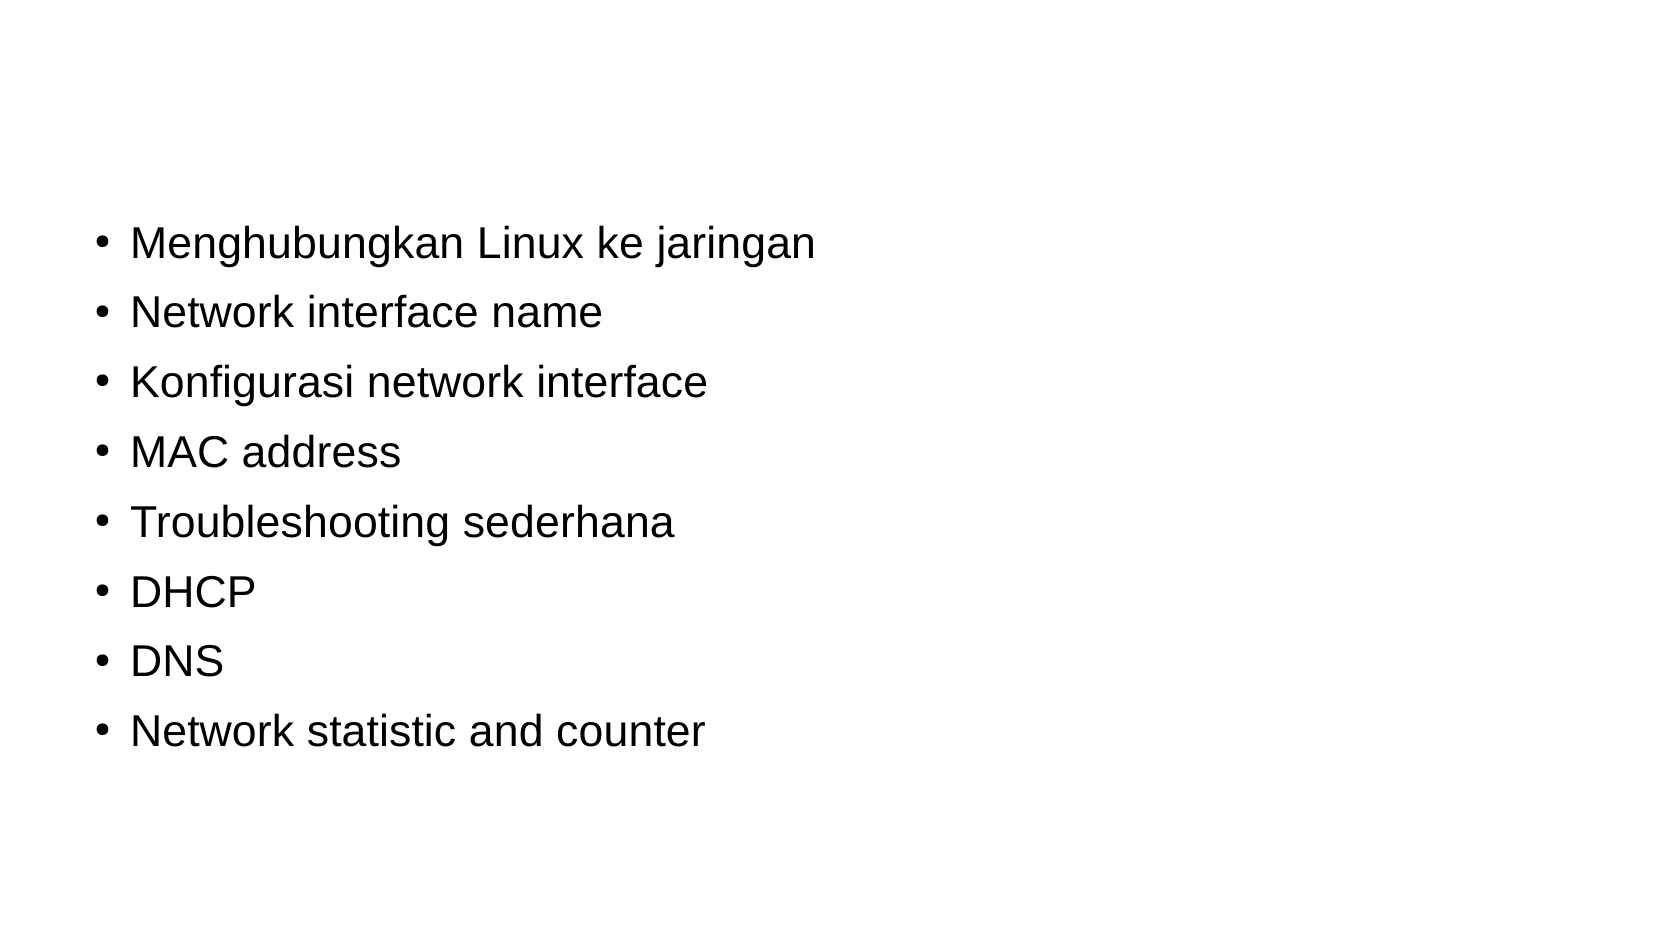

#
Menghubungkan Linux ke jaringan
Network interface name
Konfigurasi network interface
MAC address
Troubleshooting sederhana
DHCP
DNS
Network statistic and counter